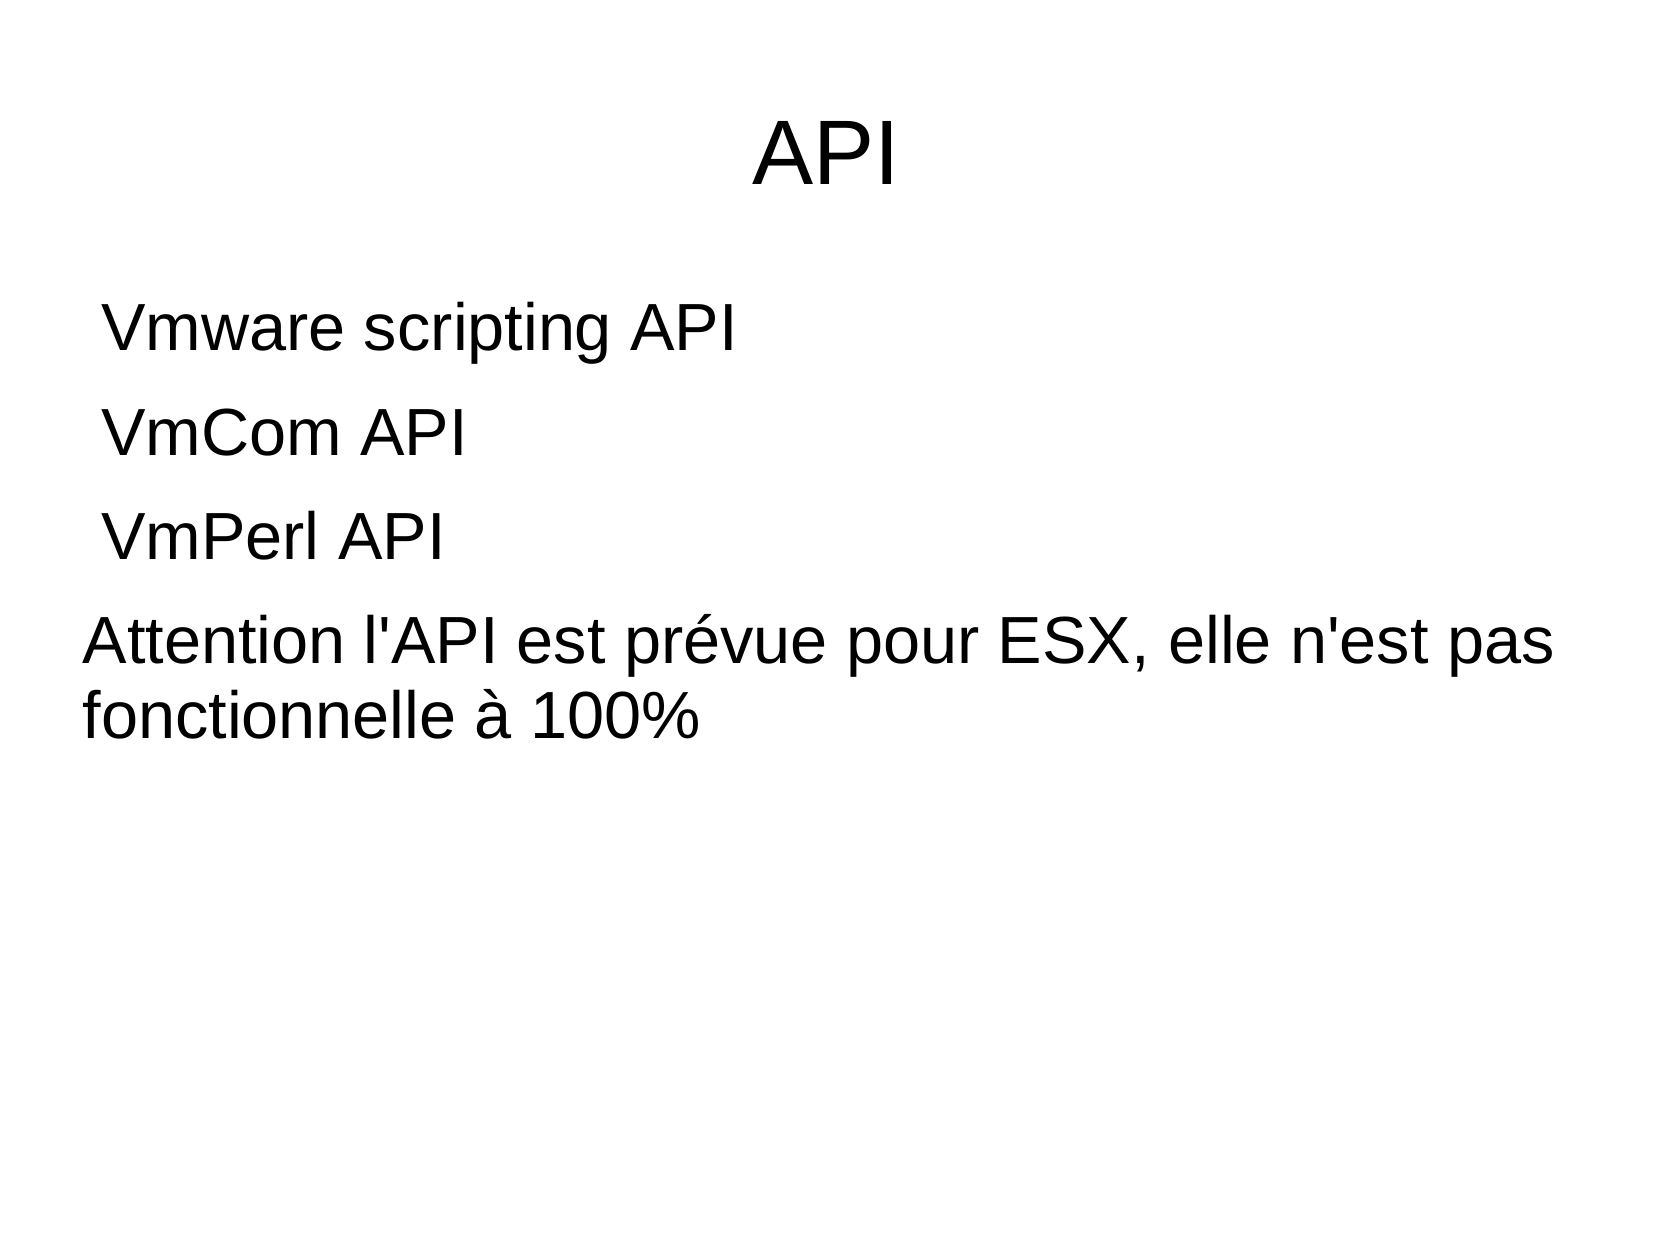

# API
 Vmware scripting API
 VmCom API
 VmPerl API
Attention l'API est prévue pour ESX, elle n'est pas fonctionnelle à 100%